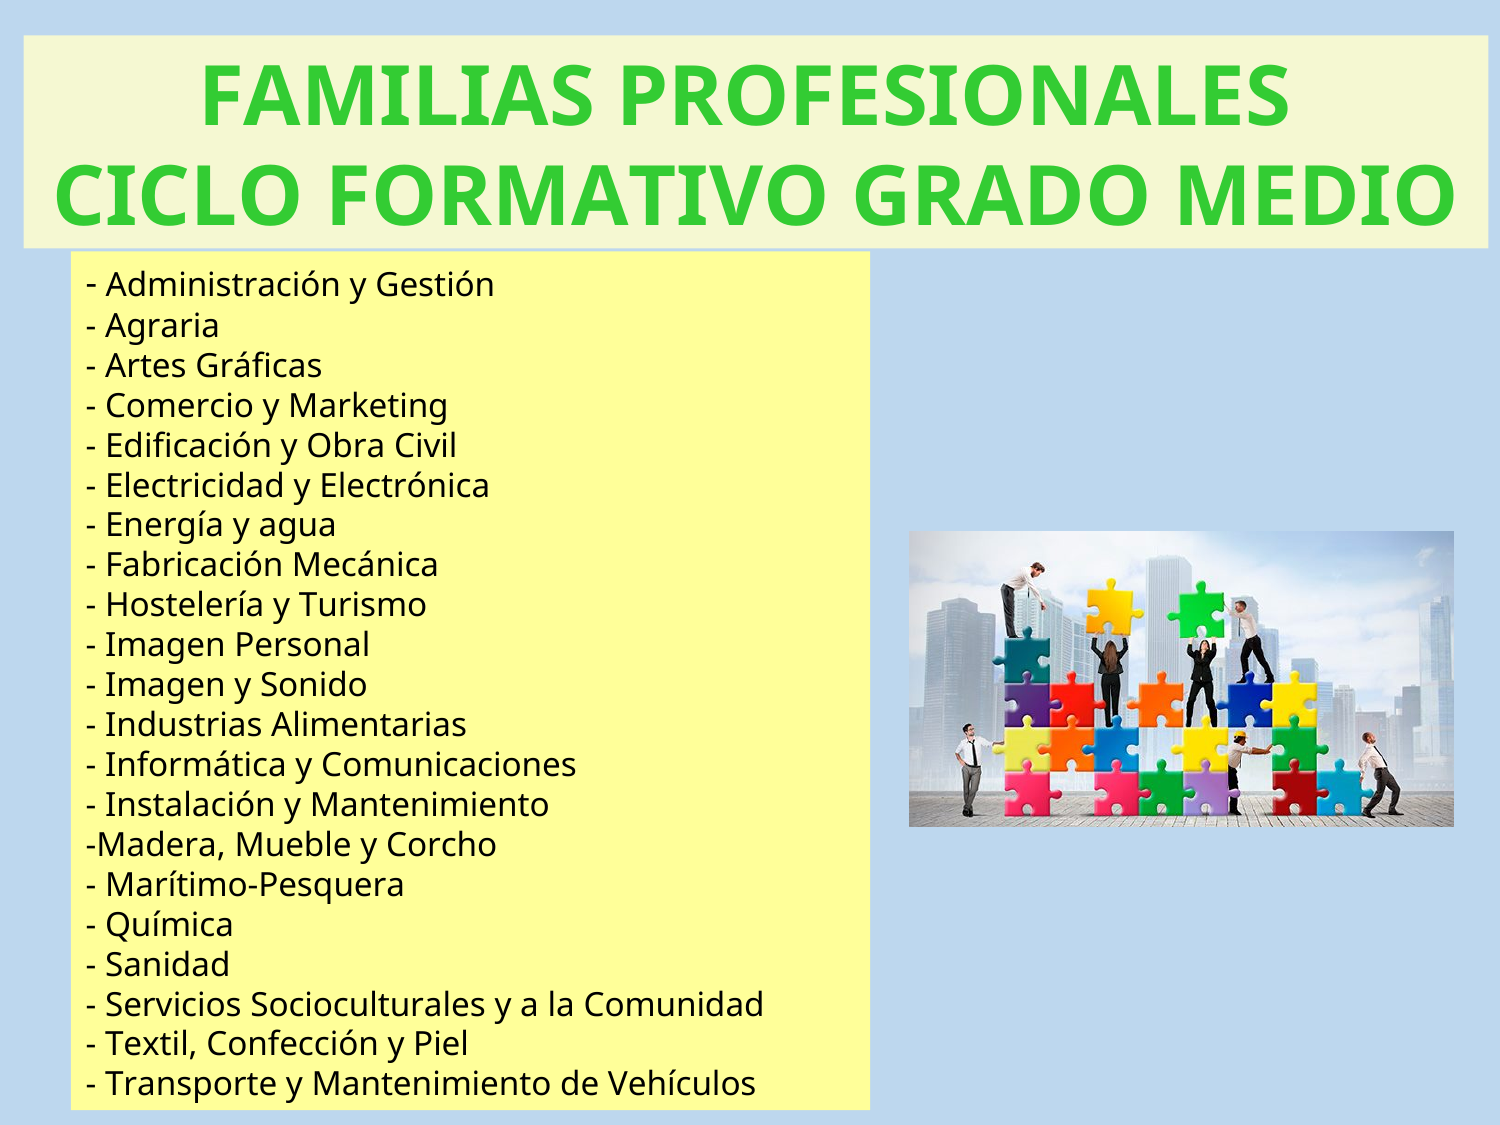

FAMILIAS PROFESIONALES
CICLO FORMATIVO GRADO MEDIO
- Administración y Gestión
- Agraria
- Artes Gráficas
- Comercio y Marketing
- Edificación y Obra Civil
- Electricidad y Electrónica
- Energía y agua
- Fabricación Mecánica
- Hostelería y Turismo
- Imagen Personal
- Imagen y Sonido
- Industrias Alimentarias
- Informática y Comunicaciones
- Instalación y Mantenimiento
-Madera, Mueble y Corcho
- Marítimo-Pesquera
- Química
- Sanidad
- Servicios Socioculturales y a la Comunidad
- Textil, Confección y Piel
- Transporte y Mantenimiento de Vehículos